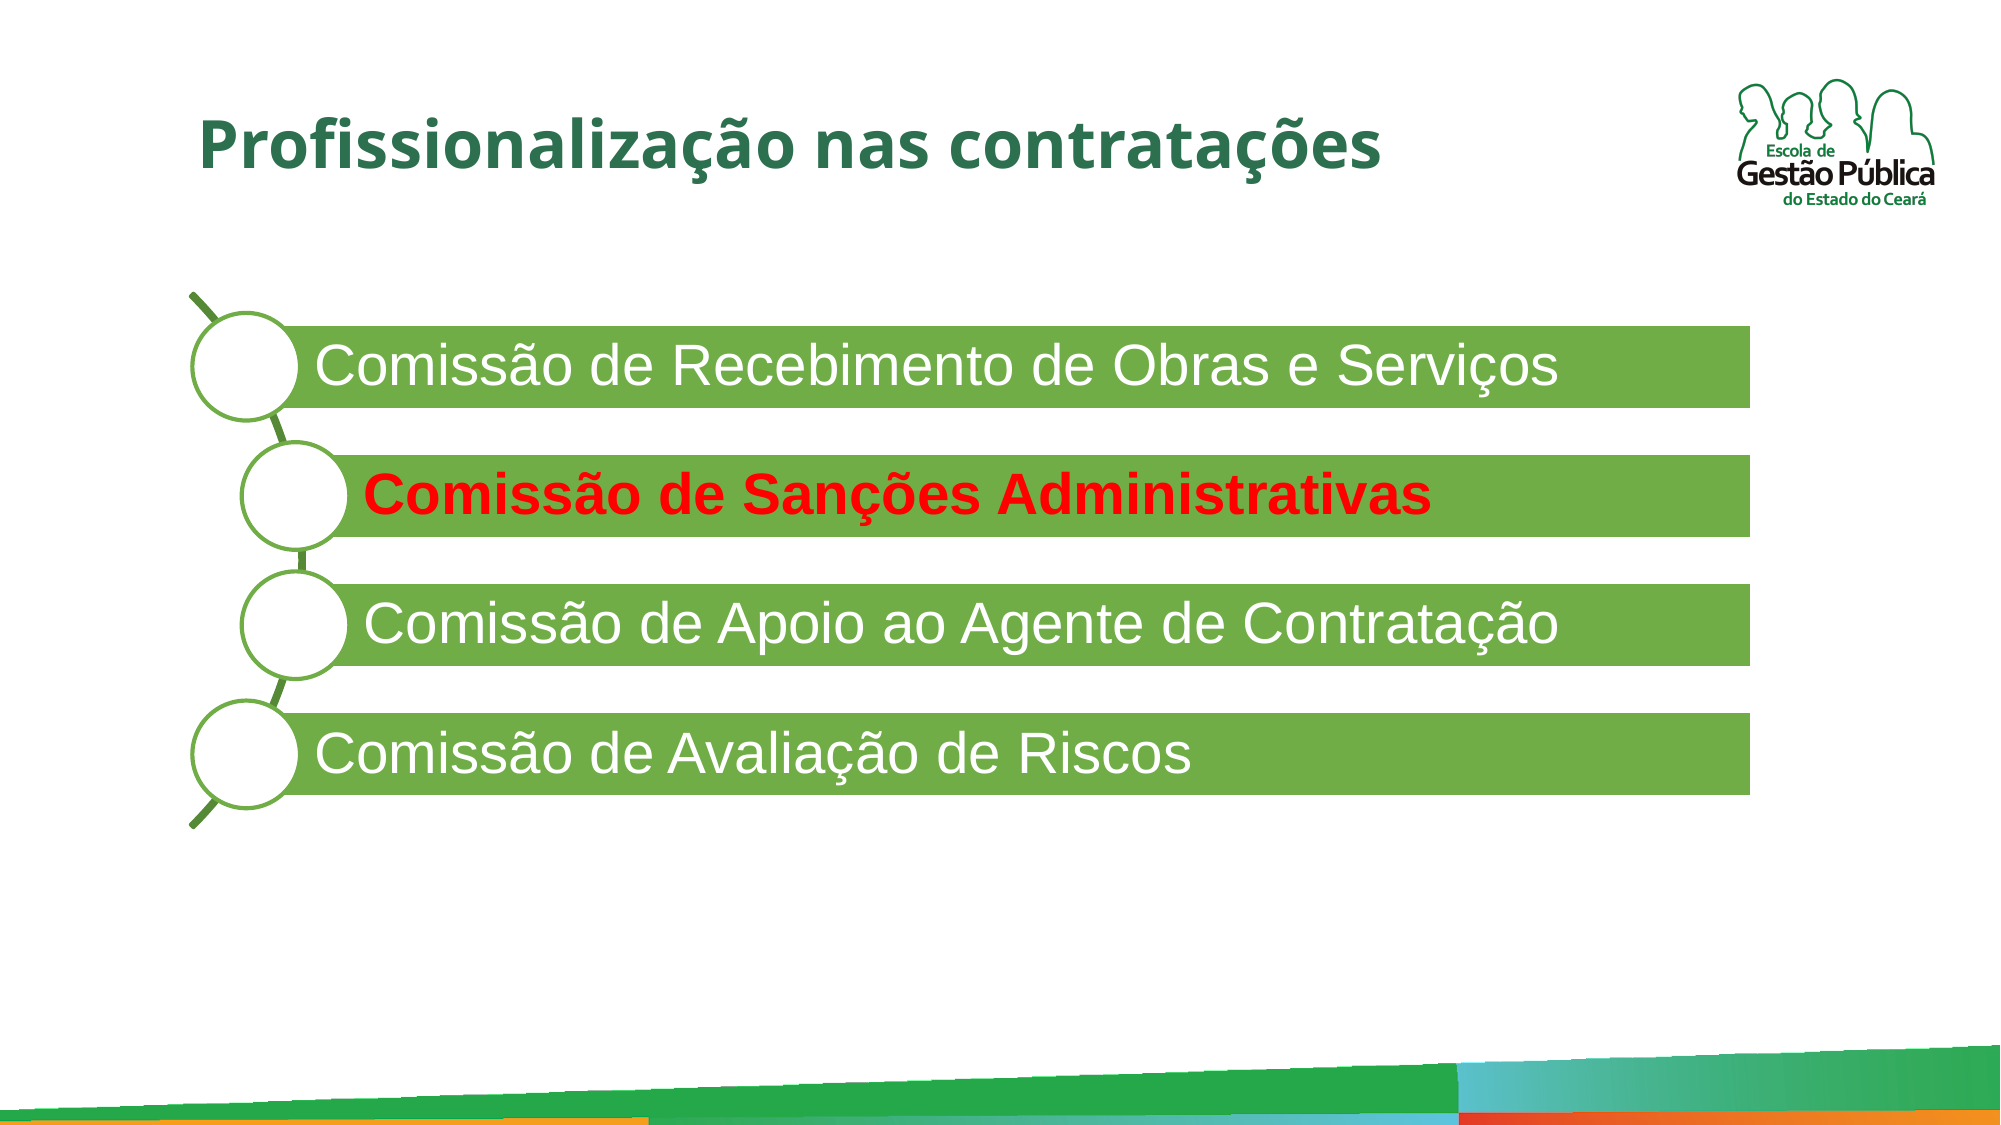

Profissionalização nas contratações
Comissão de Recebimento de Obras e Serviços
Comissão de Sanções Administrativas
Comissão de Apoio ao Agente de Contratação
Comissão de Avaliação de Riscos